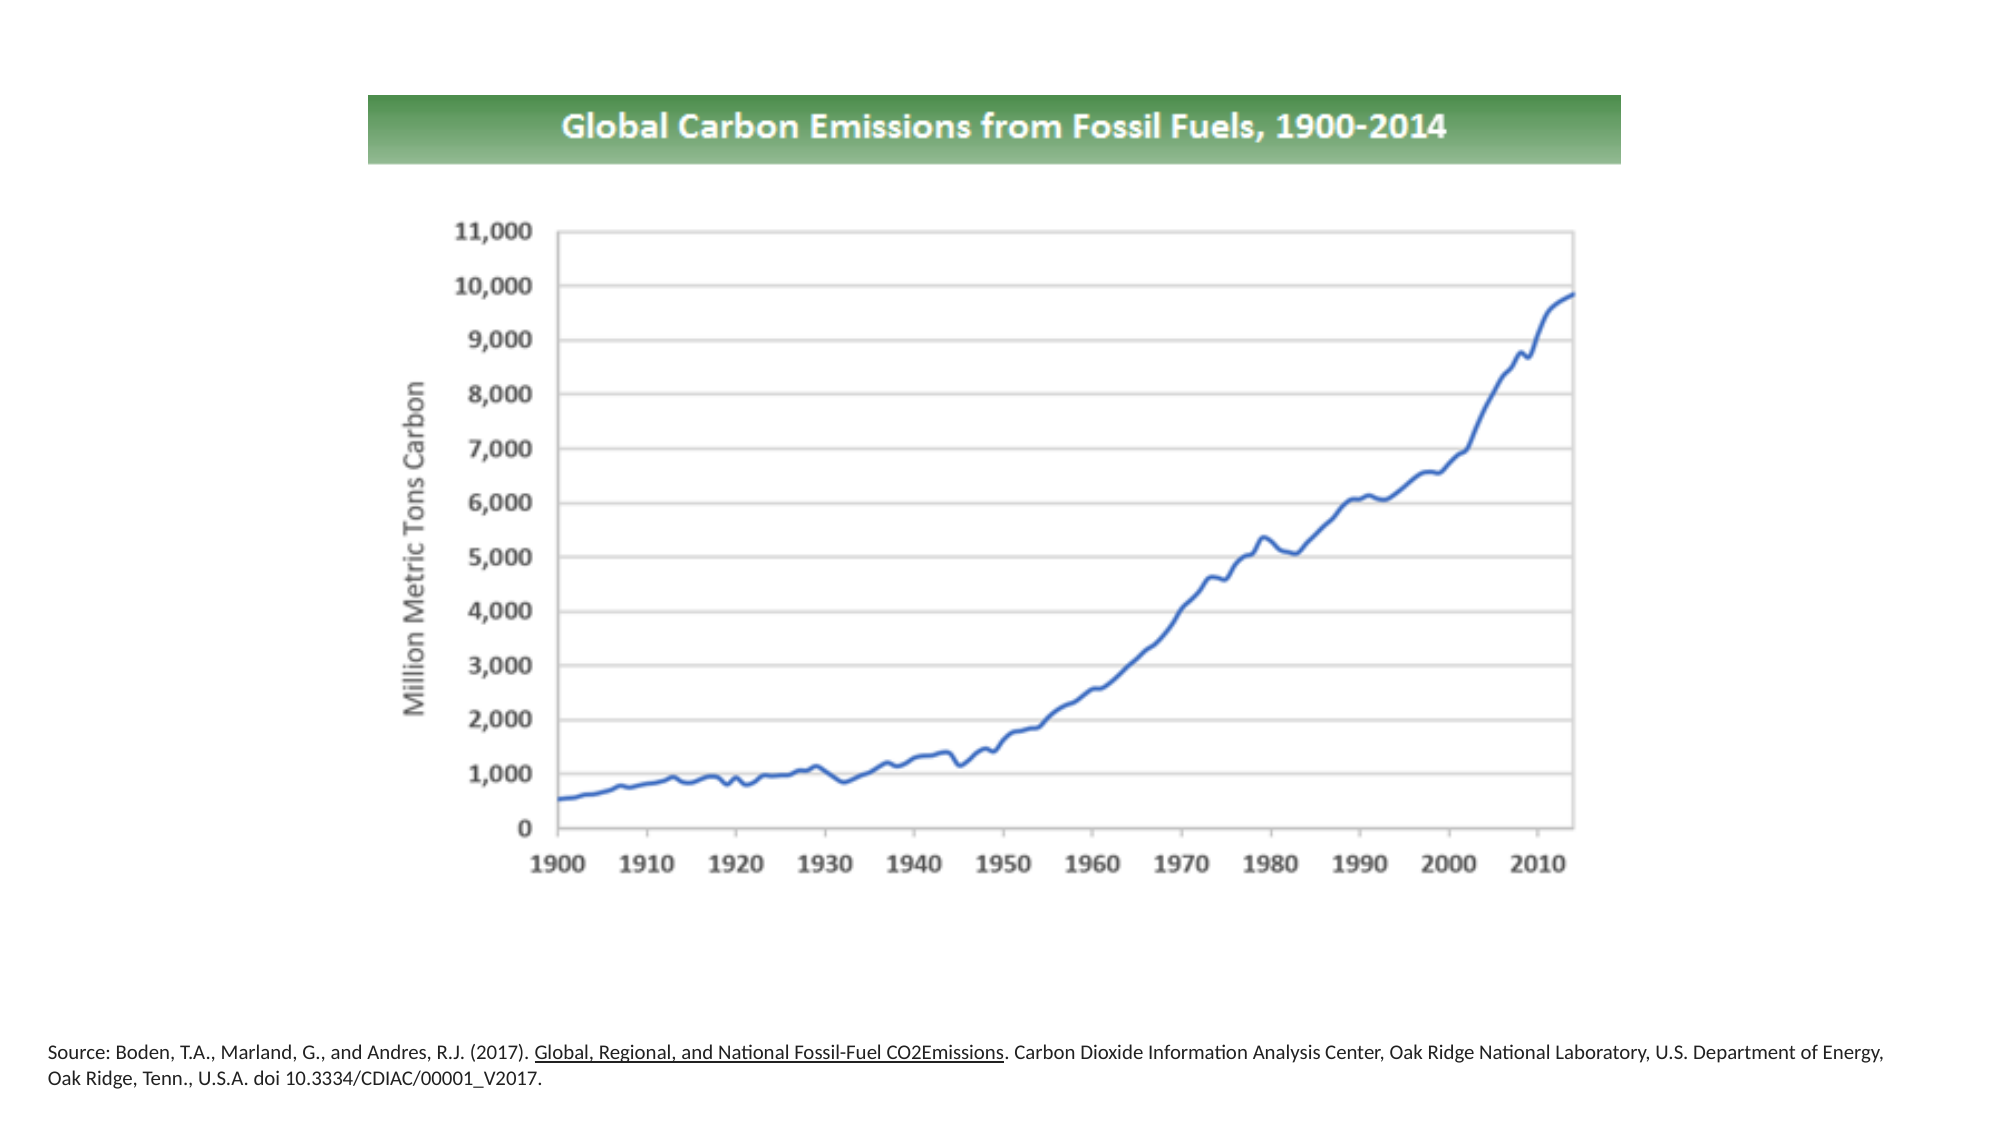

Source: Boden, T.A., Marland, G., and Andres, R.J. (2017). Global, Regional, and National Fossil-Fuel CO2Emissions. Carbon Dioxide Information Analysis Center, Oak Ridge National Laboratory, U.S. Department of Energy, Oak Ridge, Tenn., U.S.A. doi 10.3334/CDIAC/00001_V2017.